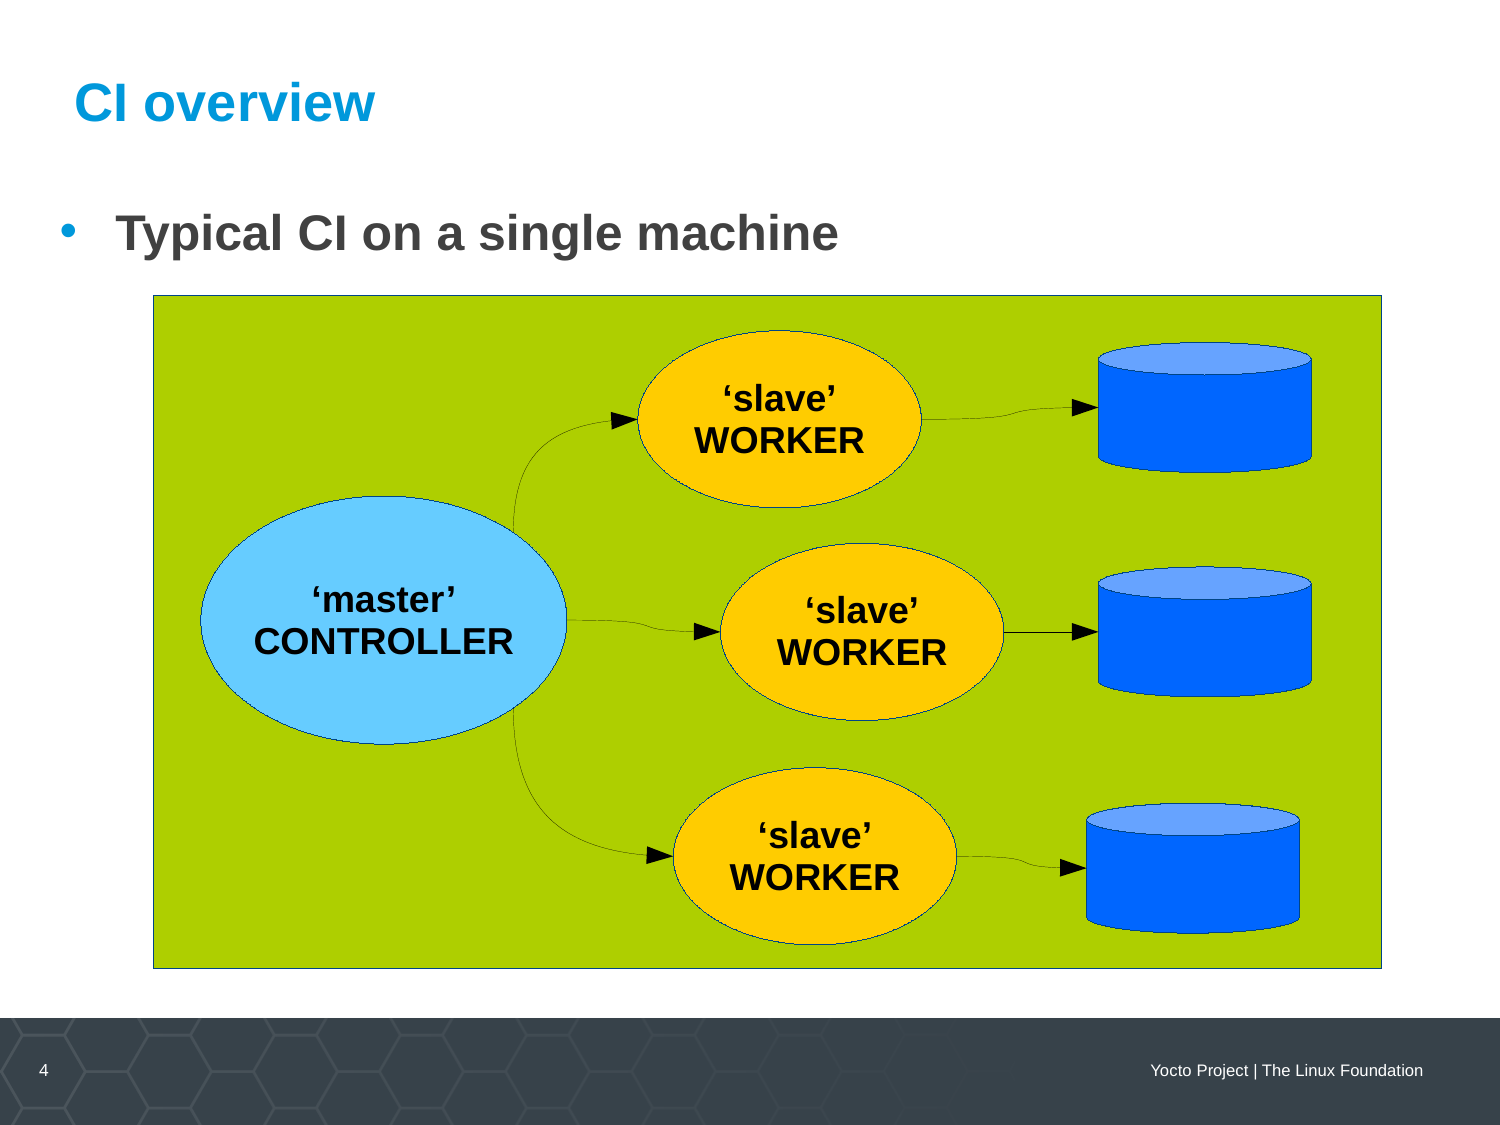

CI overview
Typical CI on a single machine
‘slave’
WORKER
‘master’
CONTROLLER
‘slave’
WORKER
‘slave’
WORKER